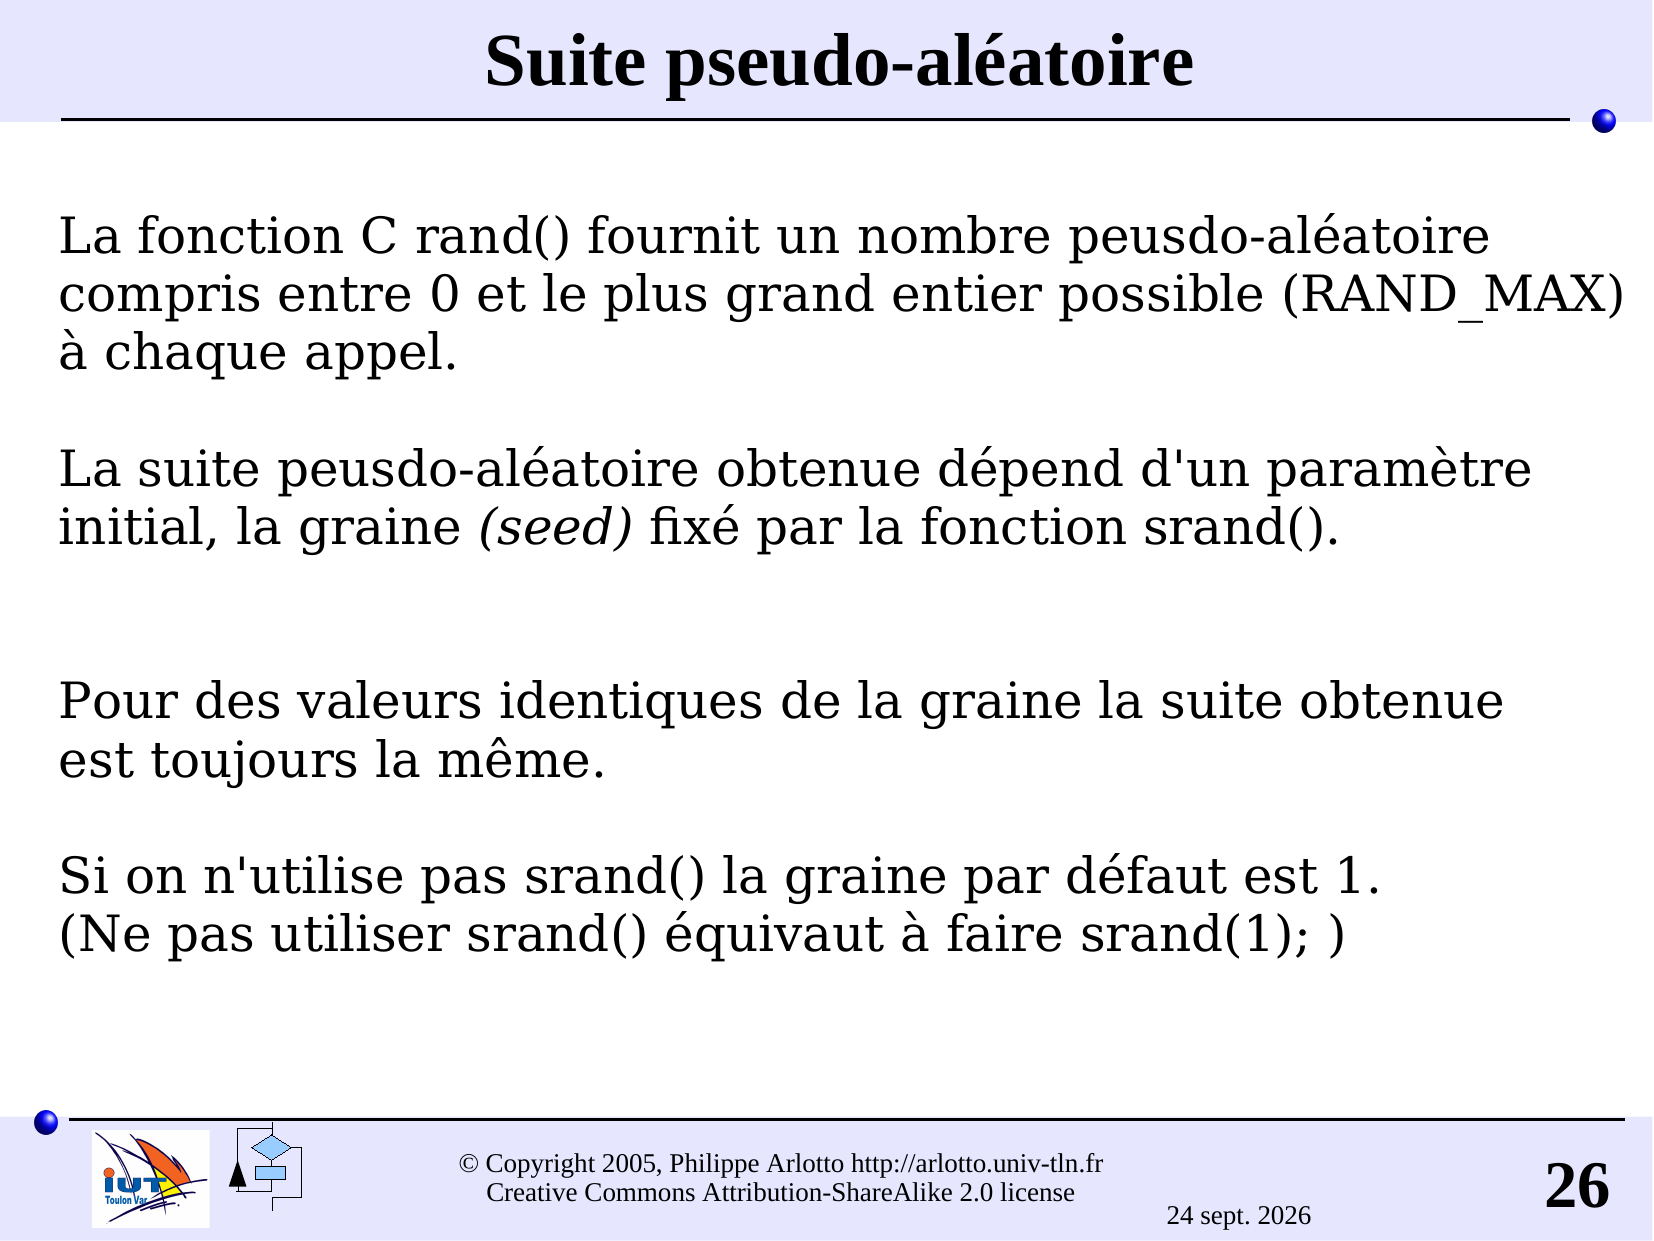

# Suite pseudo-aléatoire
La fonction C rand() fournit un nombre peusdo-aléatoire
compris entre 0 et le plus grand entier possible (RAND_MAX)
à chaque appel.
La suite peusdo-aléatoire obtenue dépend d'un paramètre
initial, la graine (seed) fixé par la fonction srand().
Pour des valeurs identiques de la graine la suite obtenue
est toujours la même.
Si on n'utilise pas srand() la graine par défaut est 1.
(Ne pas utiliser srand() équivaut à faire srand(1); )